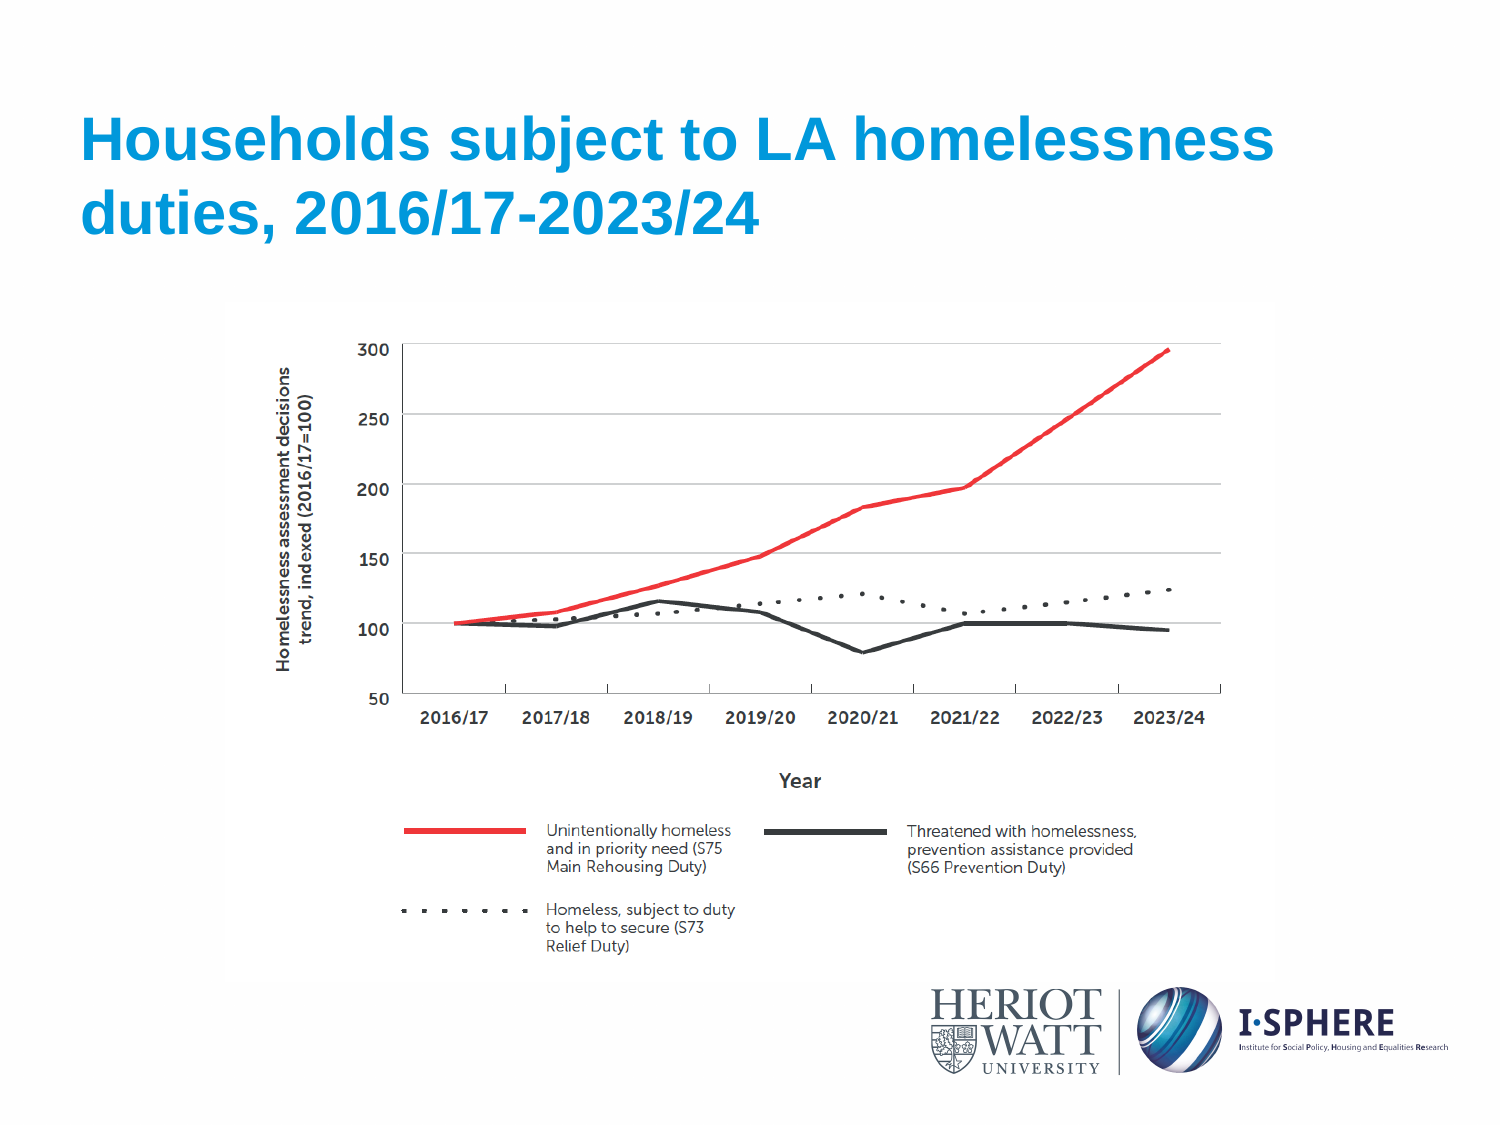

# Households subject to LA homelessness duties, 2016/17-2023/24